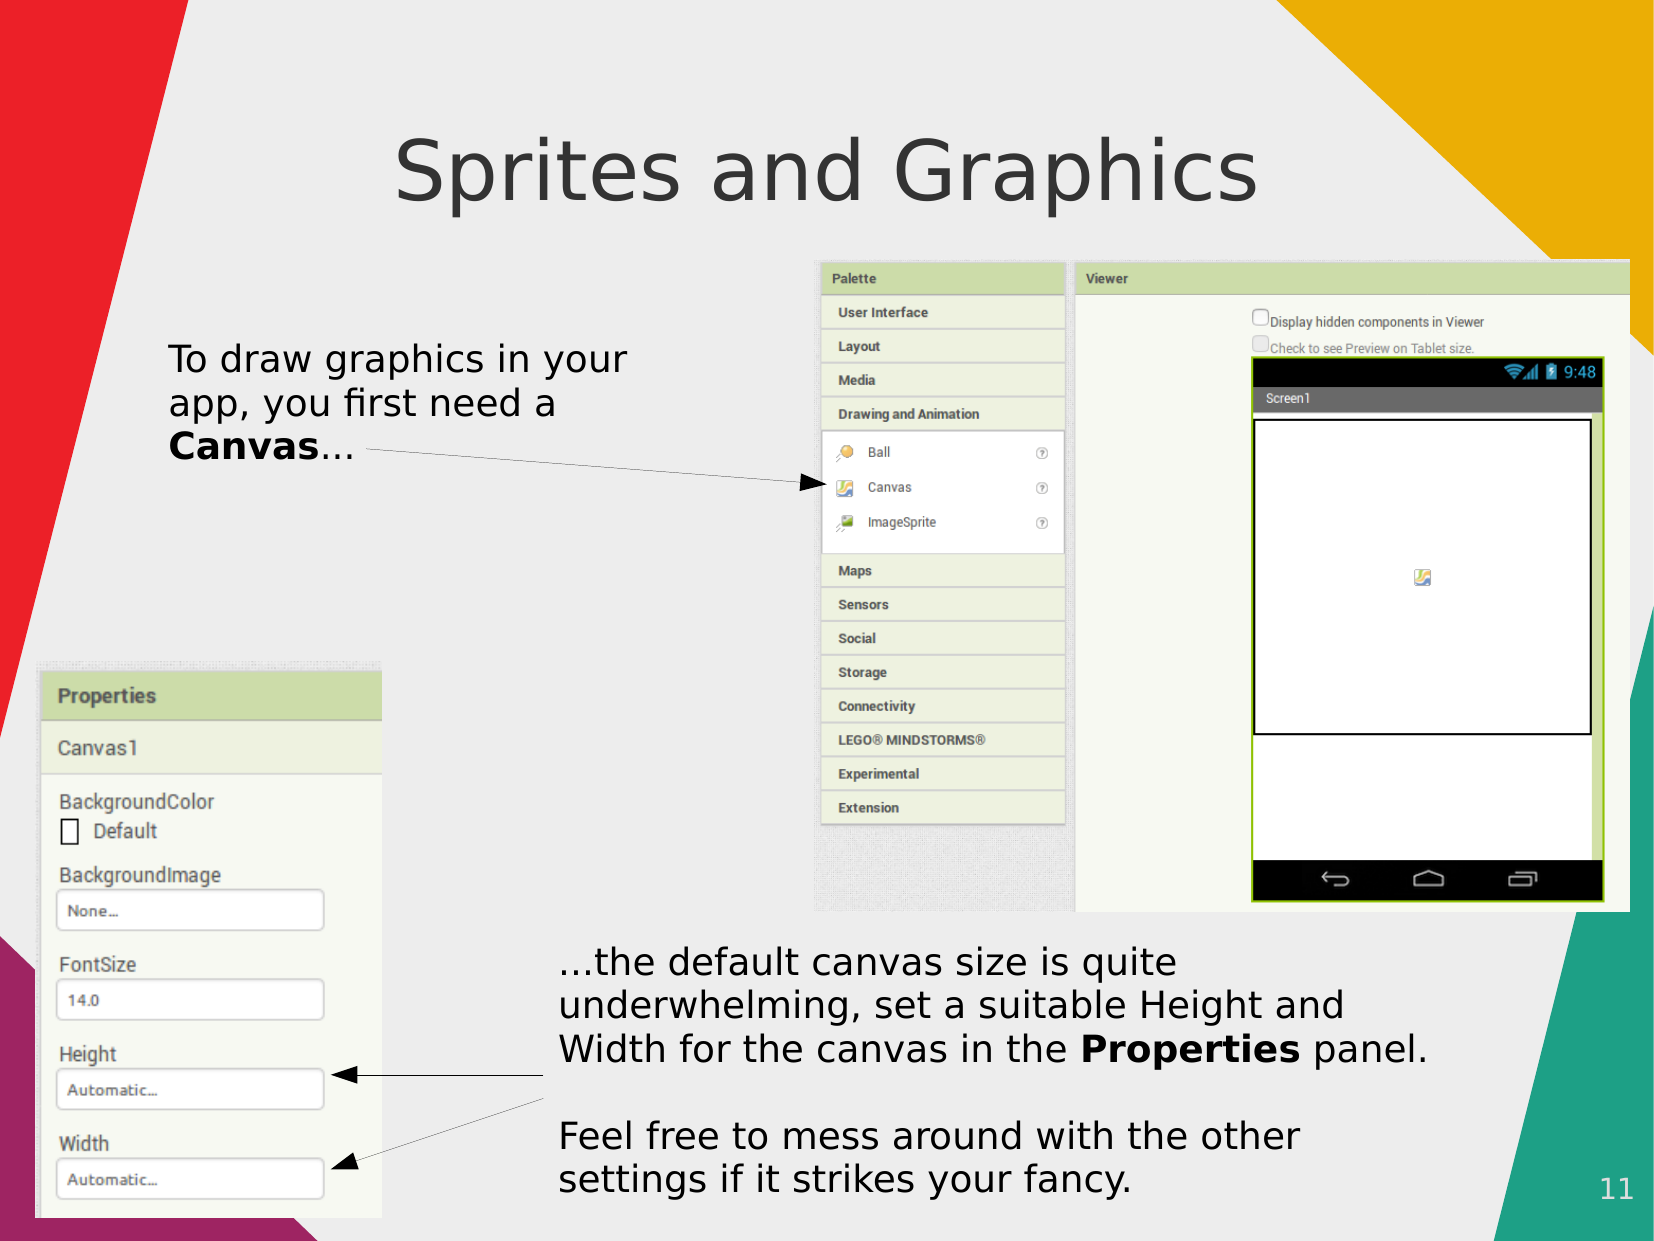

# Sprites and Graphics
To draw graphics in your app, you first need a Canvas...
...the default canvas size is quite underwhelming, set a suitable Height and Width for the canvas in the Properties panel.
Feel free to mess around with the other settings if it strikes your fancy.
11